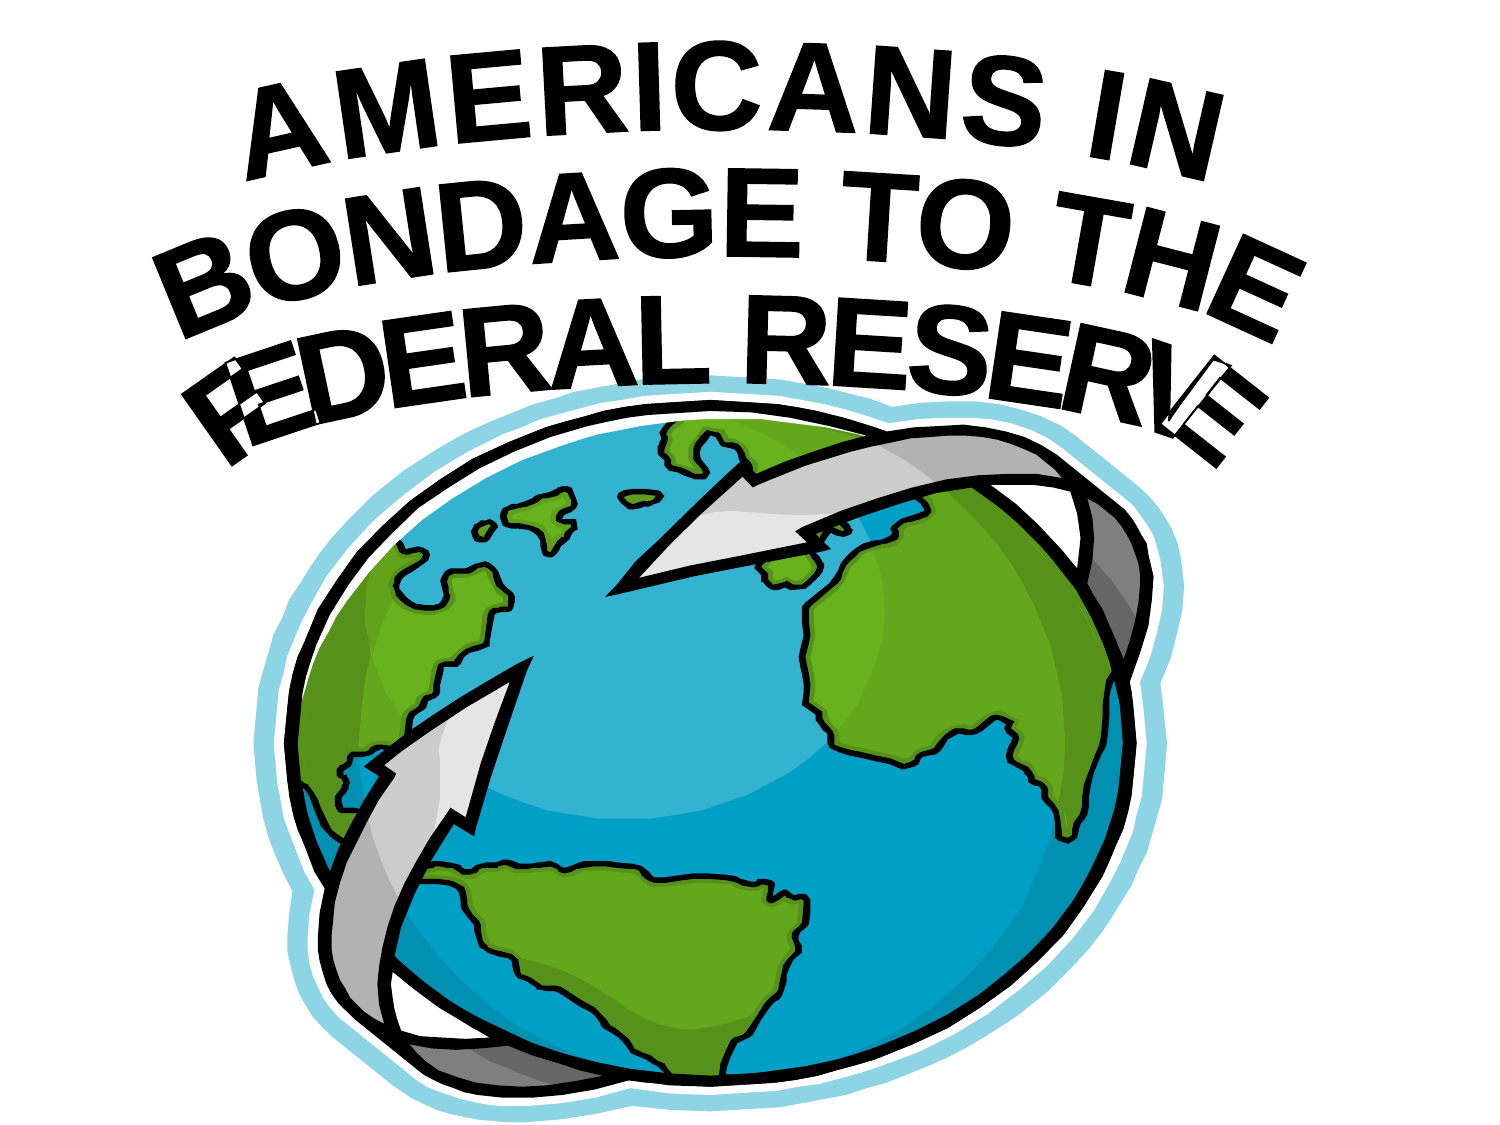

AMERICANS IN
BONDAGE TO THE
FEDERAL RESERVE